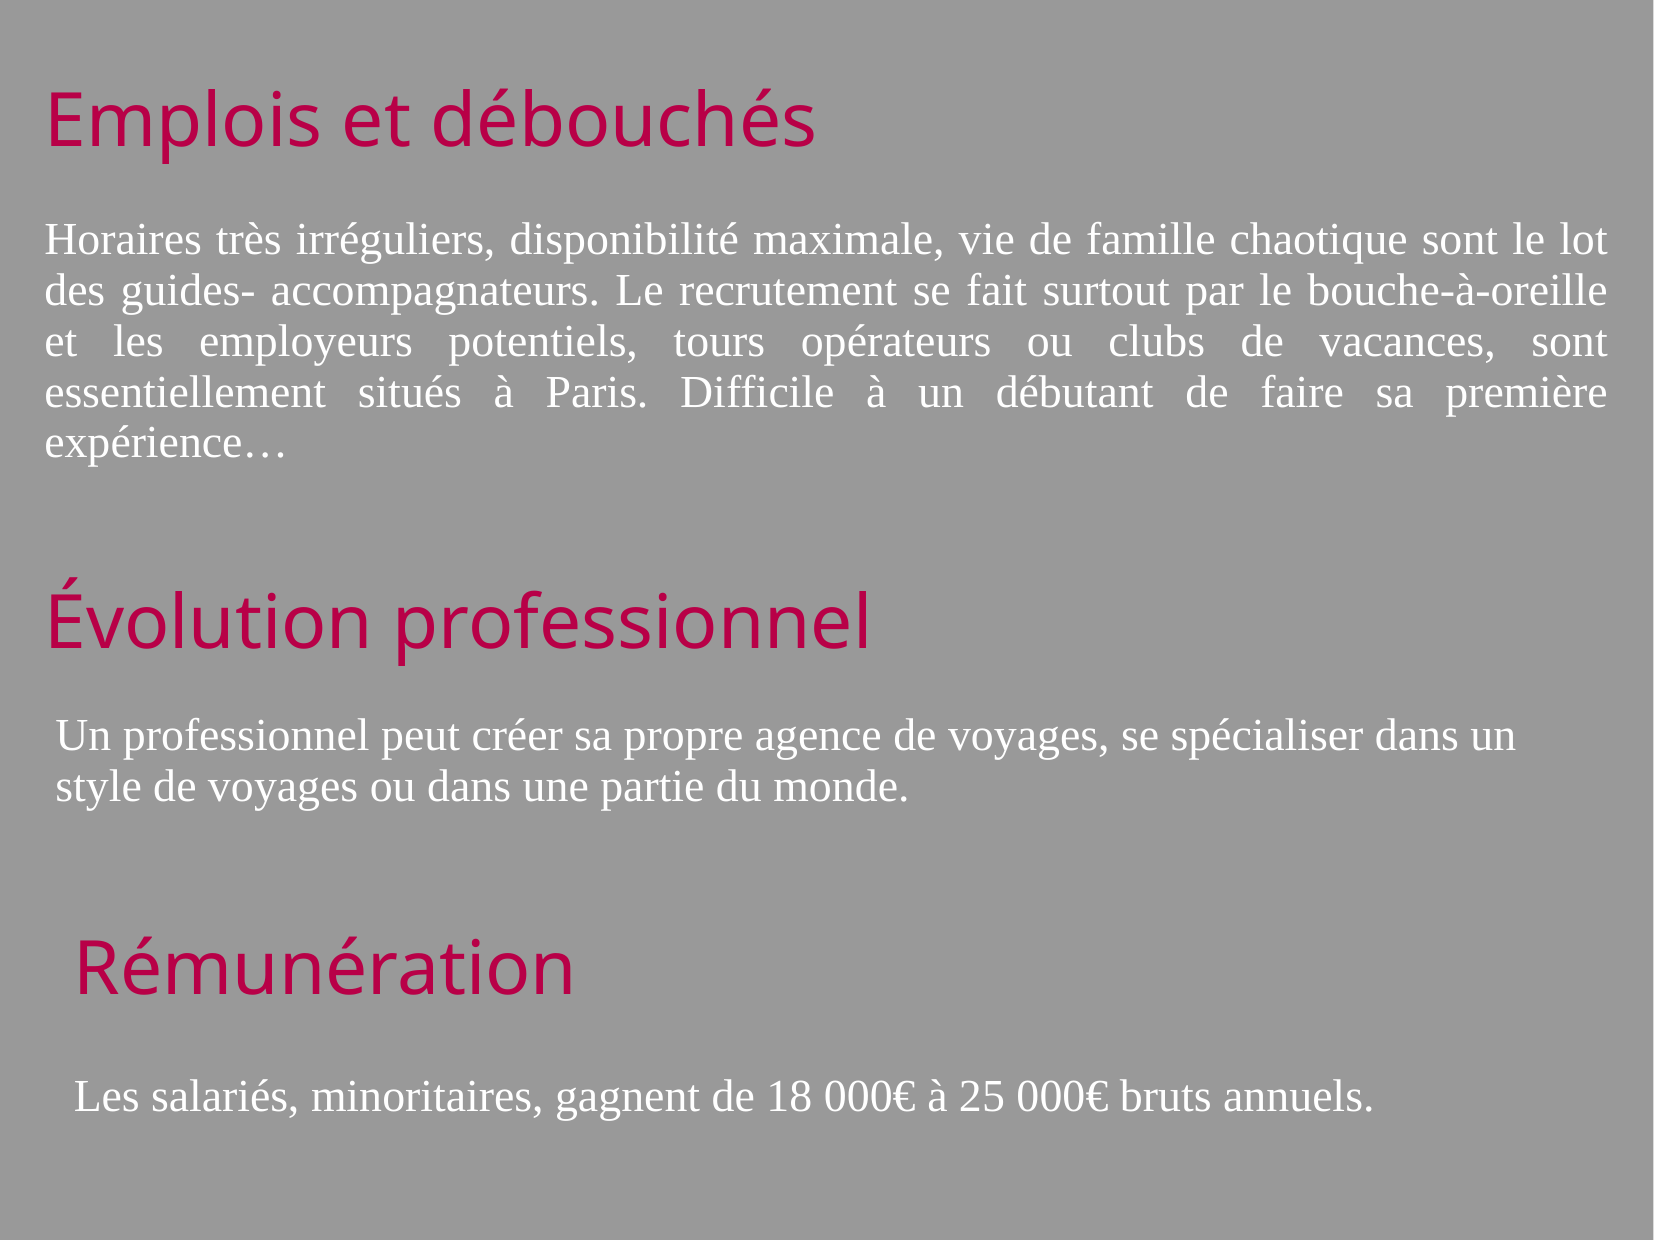

Emplois et débouchés
Horaires très irréguliers, disponibilité maximale, vie de famille chaotique sont le lot des guides- accompagnateurs. Le recrutement se fait surtout par le bouche-à-oreille et les employeurs potentiels, tours opérateurs ou clubs de vacances, sont essentiellement situés à Paris. Difficile à un débutant de faire sa première expérience…
Évolution professionnel
Un professionnel peut créer sa propre agence de voyages, se spécialiser dans un style de voyages ou dans une partie du monde.
Rémunération
Les salariés, minoritaires, gagnent de 18 000€ à 25 000€ bruts annuels.